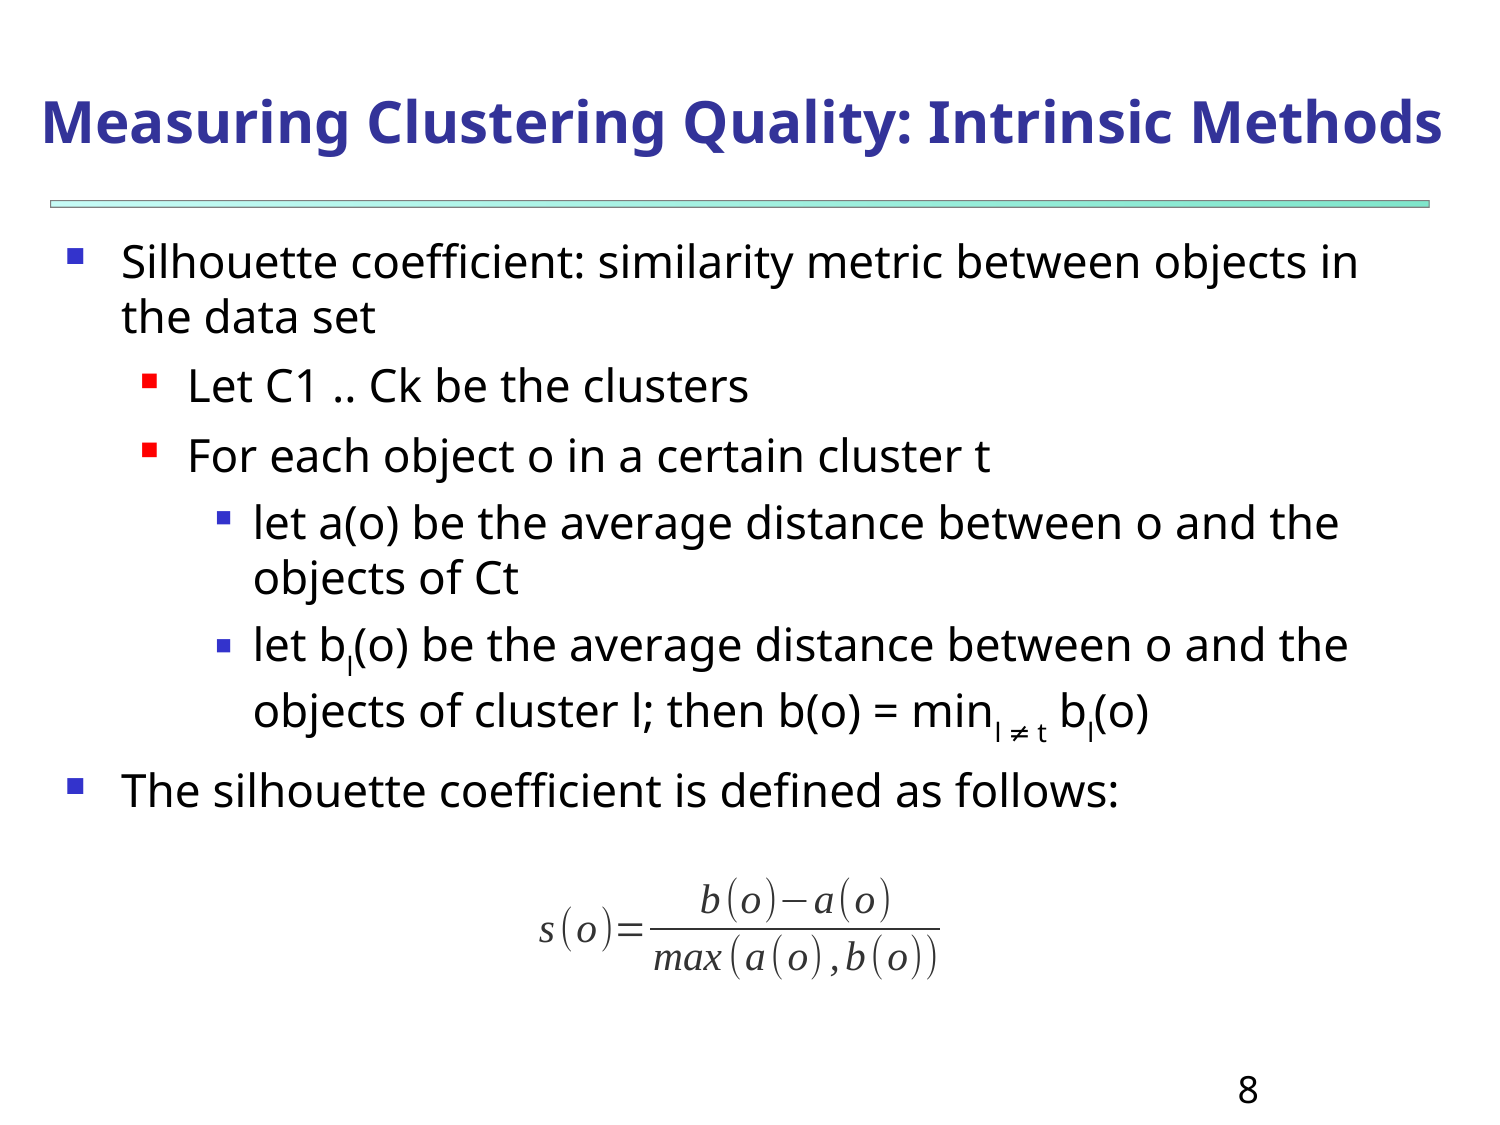

# Measuring Clustering Quality: Intrinsic Methods
Silhouette coefficient: similarity metric between objects in the data set
Let C1 .. Ck be the clusters
For each object o in a certain cluster t
let a(o) be the average distance between o and the objects of Ct
let bl(o) be the average distance between o and the objects of cluster l; then b(o) = minl ≠ t bl(o)
The silhouette coefficient is defined as follows: